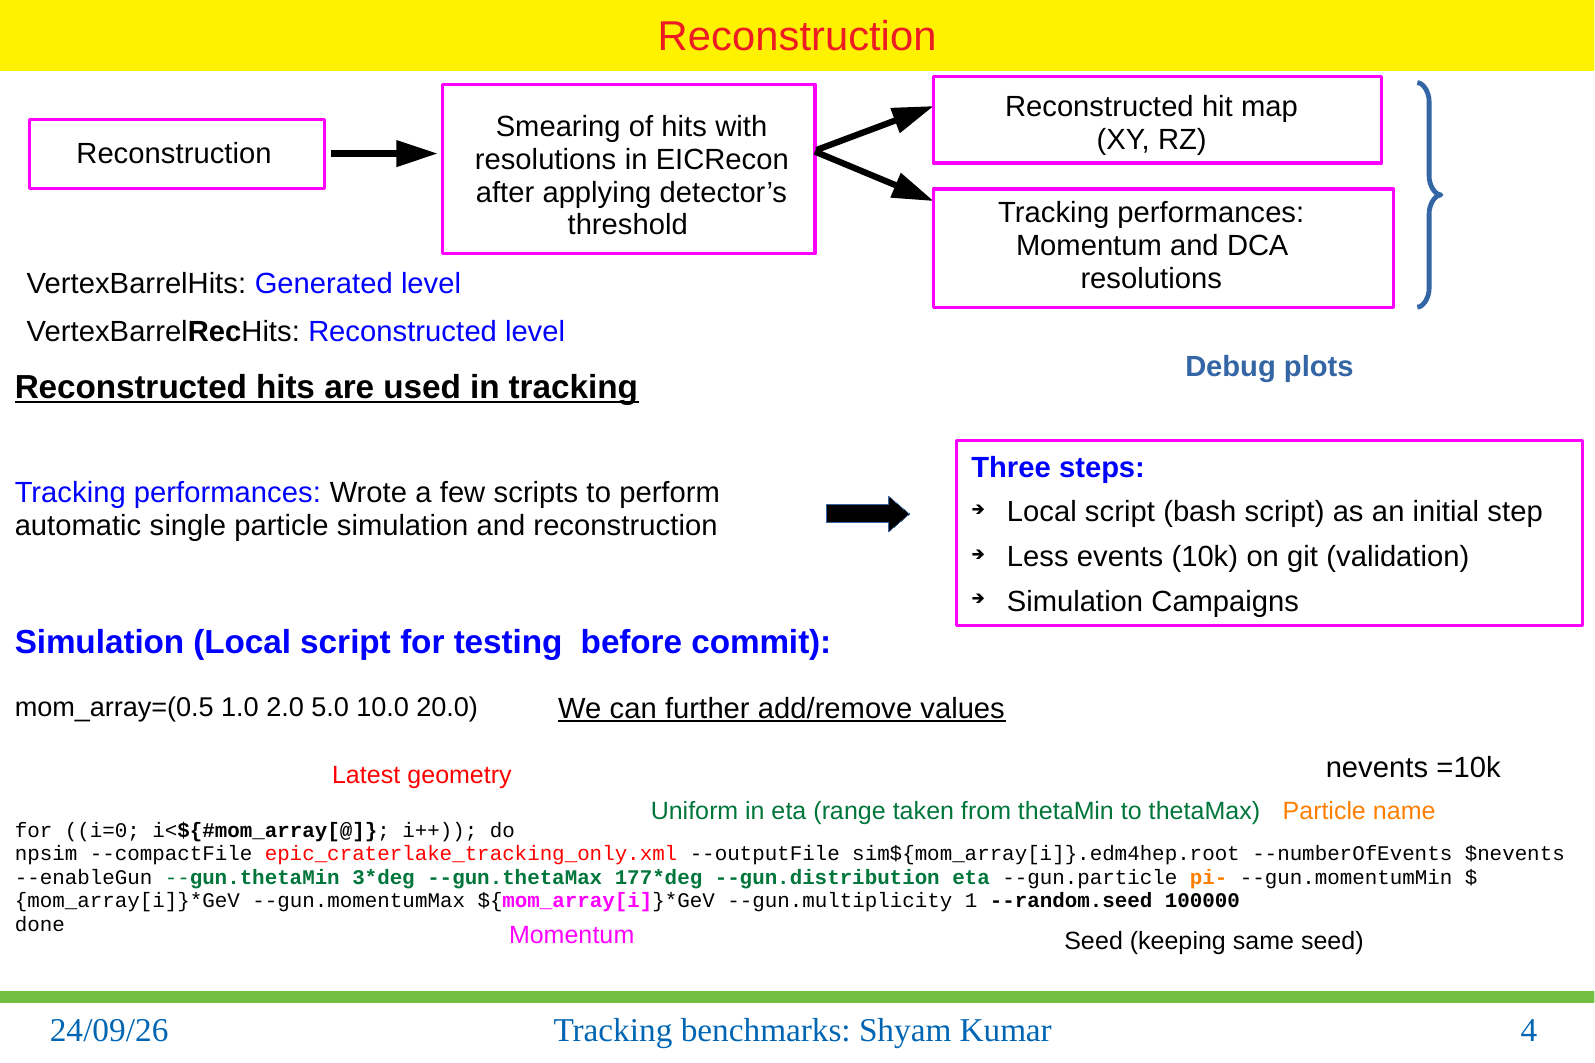

# Reconstruction
Reconstructed hit map (XY, RZ)
Smearing of hits with resolutions in EICRecon after applying detector’s threshold
Reconstruction
Tracking performances: Momentum and DCA resolutions
VertexBarrelHits: Generated level
VertexBarrelRecHits: Reconstructed level
Debug plots
Reconstructed hits are used in tracking
Three steps:
Local script (bash script) as an initial step
Less events (10k) on git (validation)
Simulation Campaigns
Tracking performances: Wrote a few scripts to perform automatic single particle simulation and reconstruction
Simulation (Local script for testing before commit):
We can further add/remove values
mom_array=(0.5 1.0 2.0 5.0 10.0 20.0)
nevents =10k
Latest geometry
Uniform in eta (range taken from thetaMin to thetaMax)
Particle name
for ((i=0; i<${#mom_array[@]}; i++)); do
npsim --compactFile epic_craterlake_tracking_only.xml --outputFile sim${mom_array[i]}.edm4hep.root --numberOfEvents $nevents --enableGun --gun.thetaMin 3*deg --gun.thetaMax 177*deg --gun.distribution eta --gun.particle pi- --gun.momentumMin ${mom_array[i]}*GeV --gun.momentumMax ${mom_array[i]}*GeV --gun.multiplicity 1 --random.seed 100000
done
Momentum
Seed (keeping same seed)
Tracking benchmarks: Shyam Kumar
4